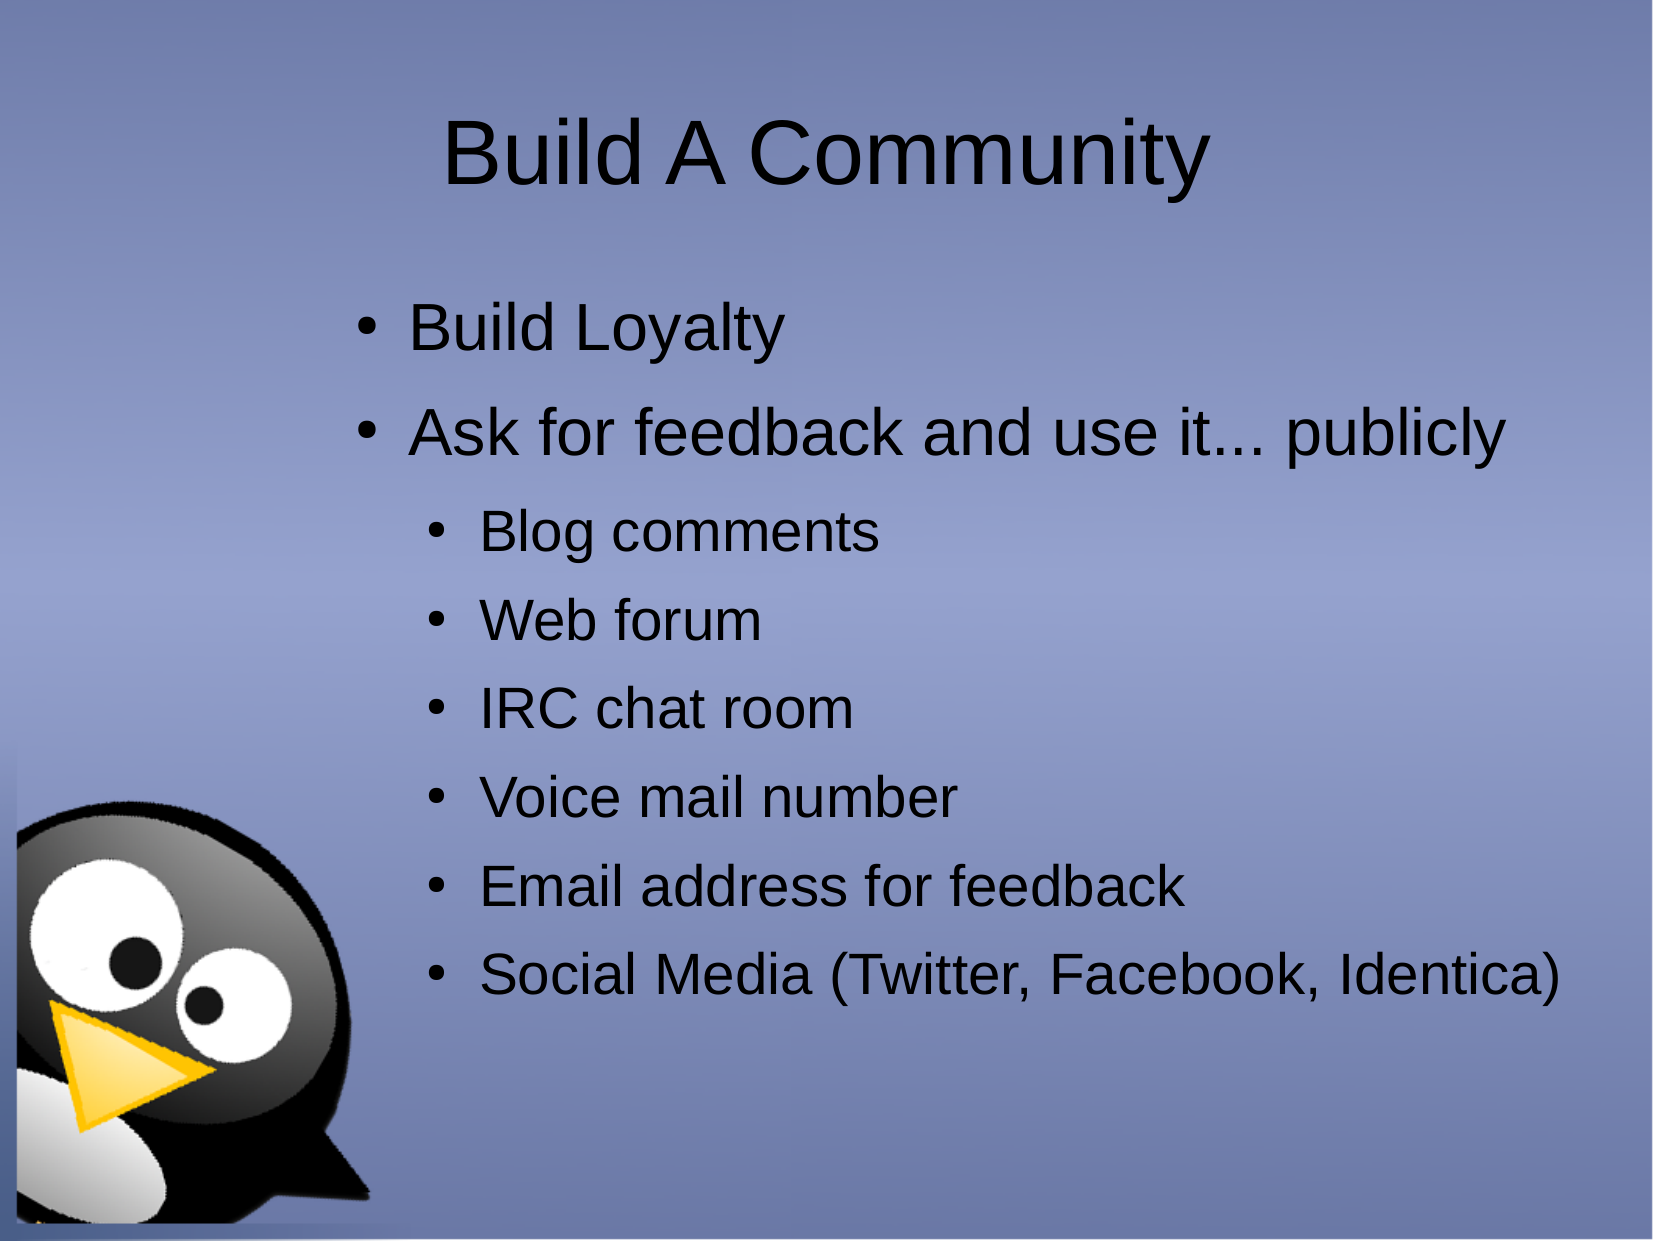

# Build A Community
Build Loyalty
Ask for feedback and use it... publicly
Blog comments
Web forum
IRC chat room
Voice mail number
Email address for feedback
Social Media (Twitter, Facebook, Identica)